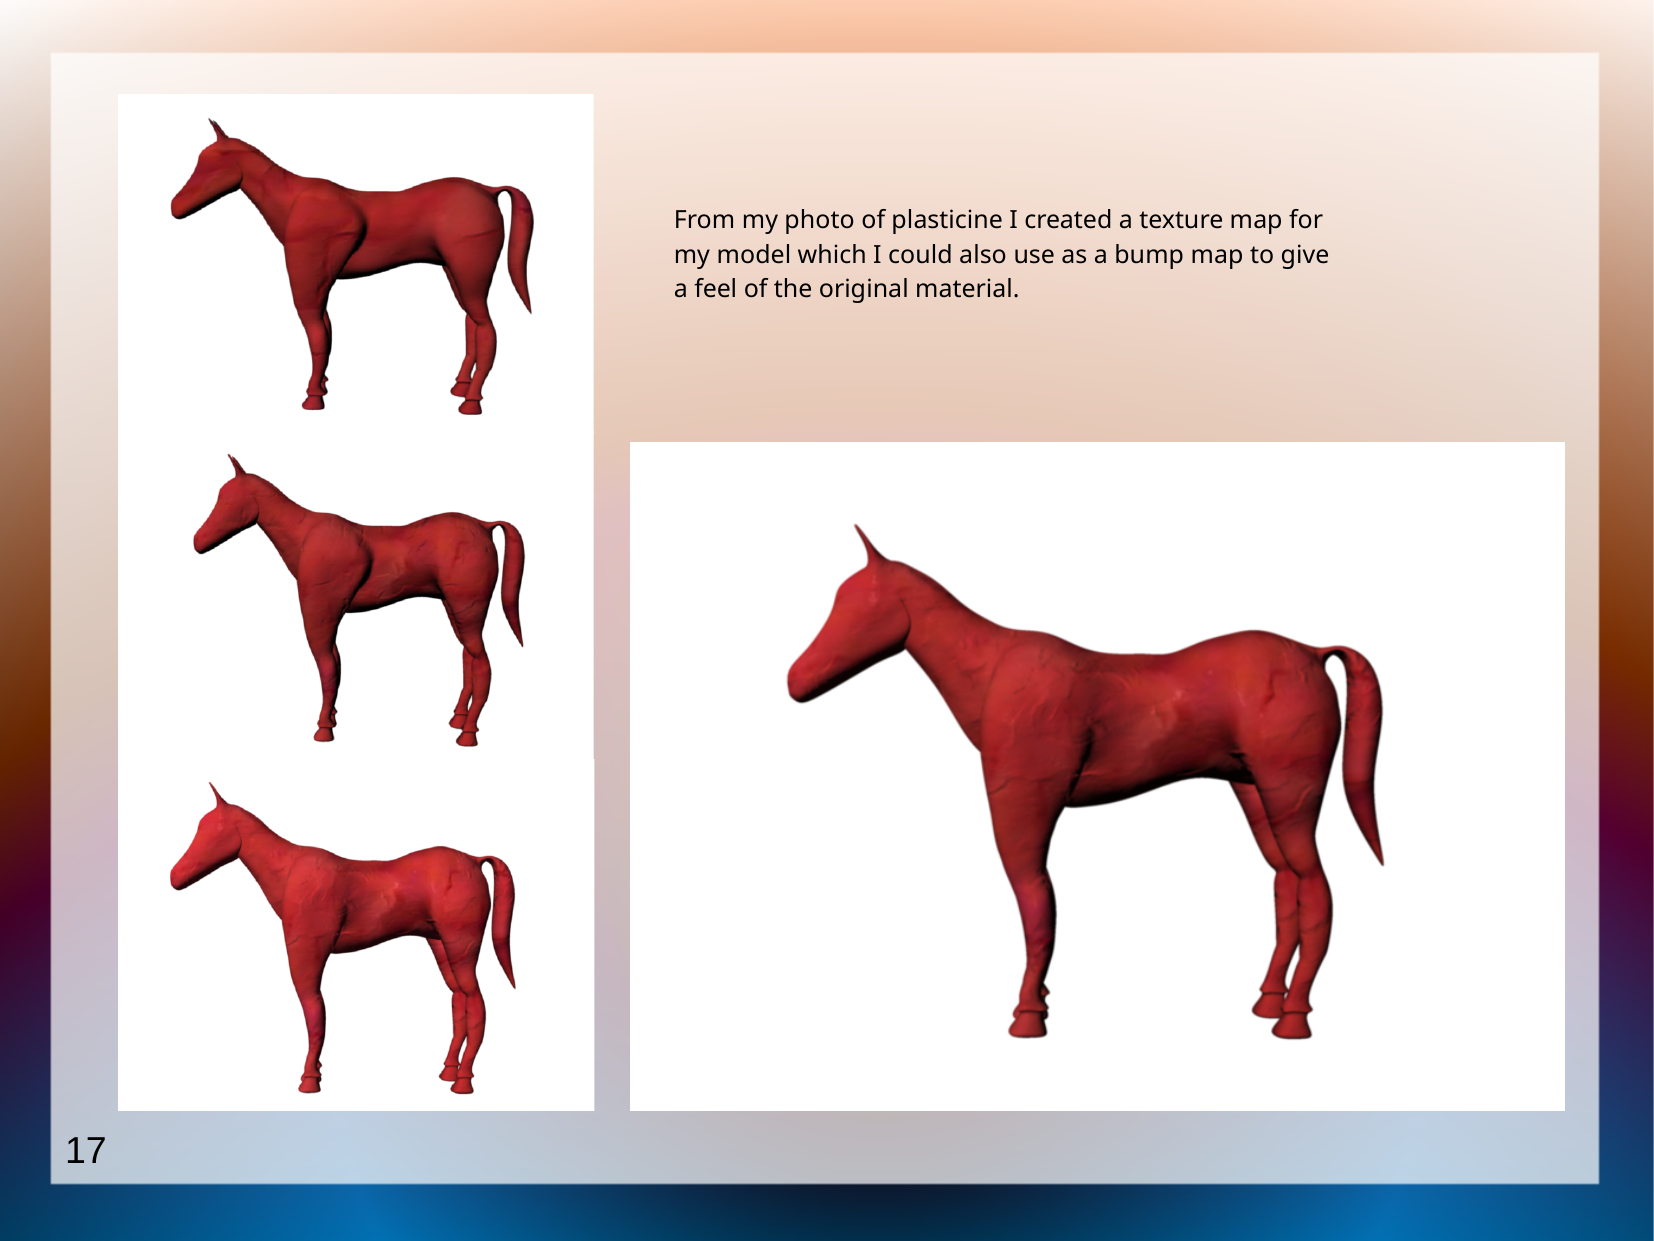

From my photo of plasticine I created a texture map for
my model which I could also use as a bump map to give
a feel of the original material.